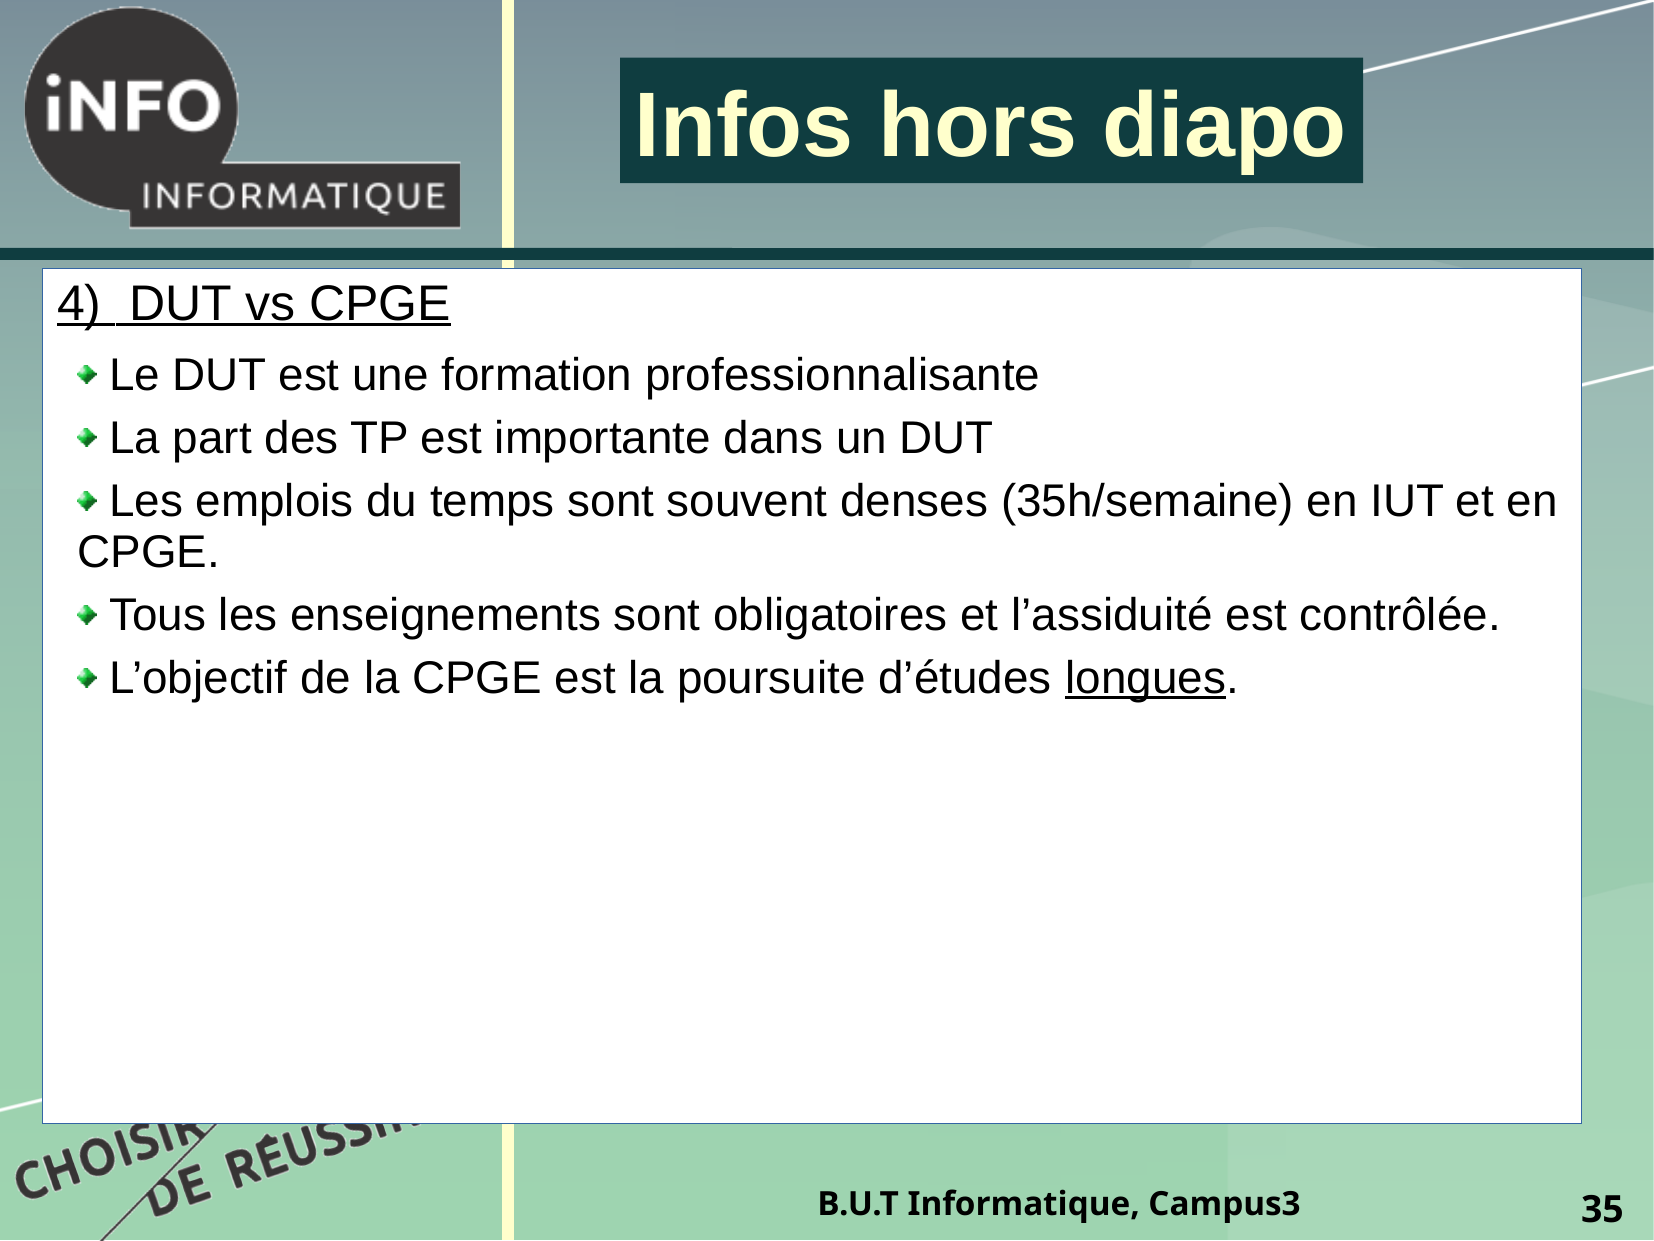

Infos hors diapo
4) DUT vs CPGE
 Le DUT est une formation professionnalisante
 La part des TP est importante dans un DUT
 Les emplois du temps sont souvent denses (35h/semaine) en IUT et en CPGE.
 Tous les enseignements sont obligatoires et l’assiduité est contrôlée.
 L’objectif de la CPGE est la poursuite d’études longues.
DUT Informatique, IUT Campus3
35